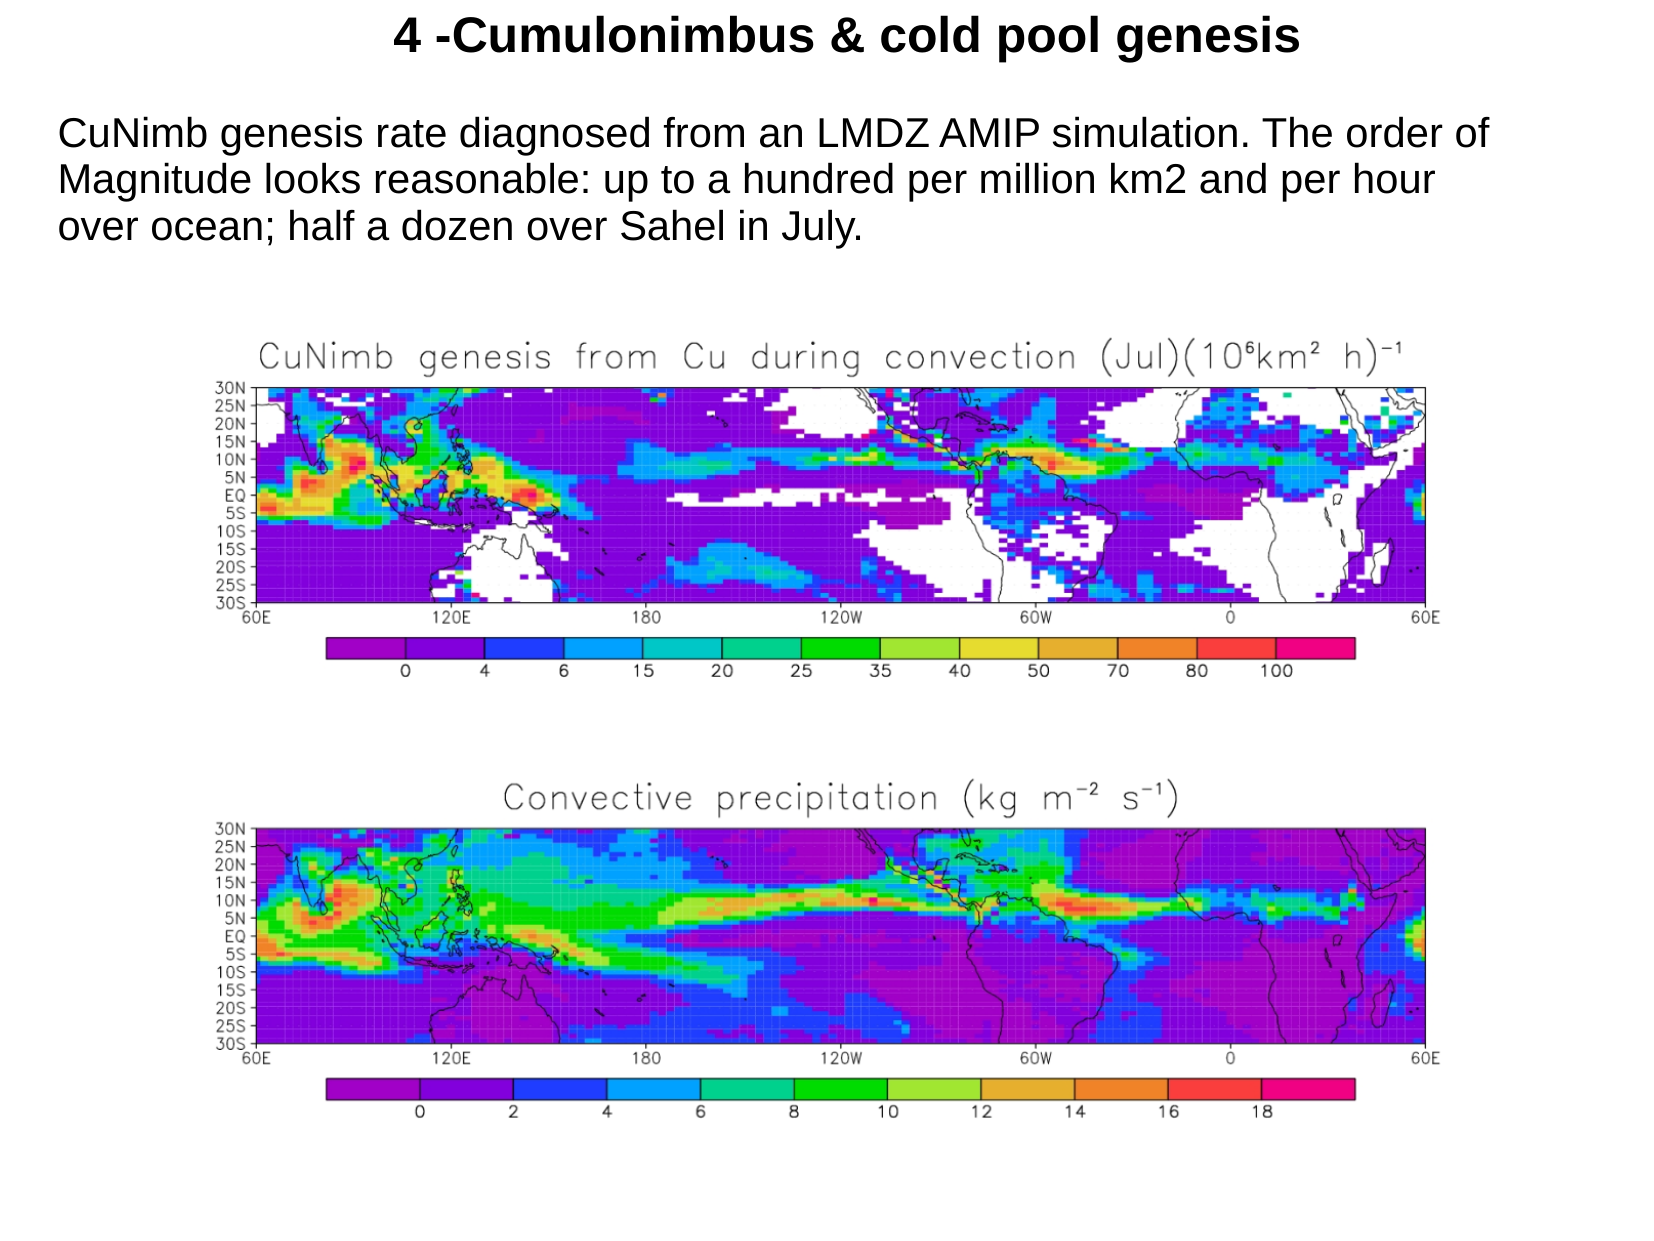

4 -Cumulonimbus & cold pool genesis
CuNimb genesis rate diagnosed from an LMDZ AMIP simulation. The order of
Magnitude looks reasonable: up to a hundred per million km2 and per hour
over ocean; half a dozen over Sahel in July.